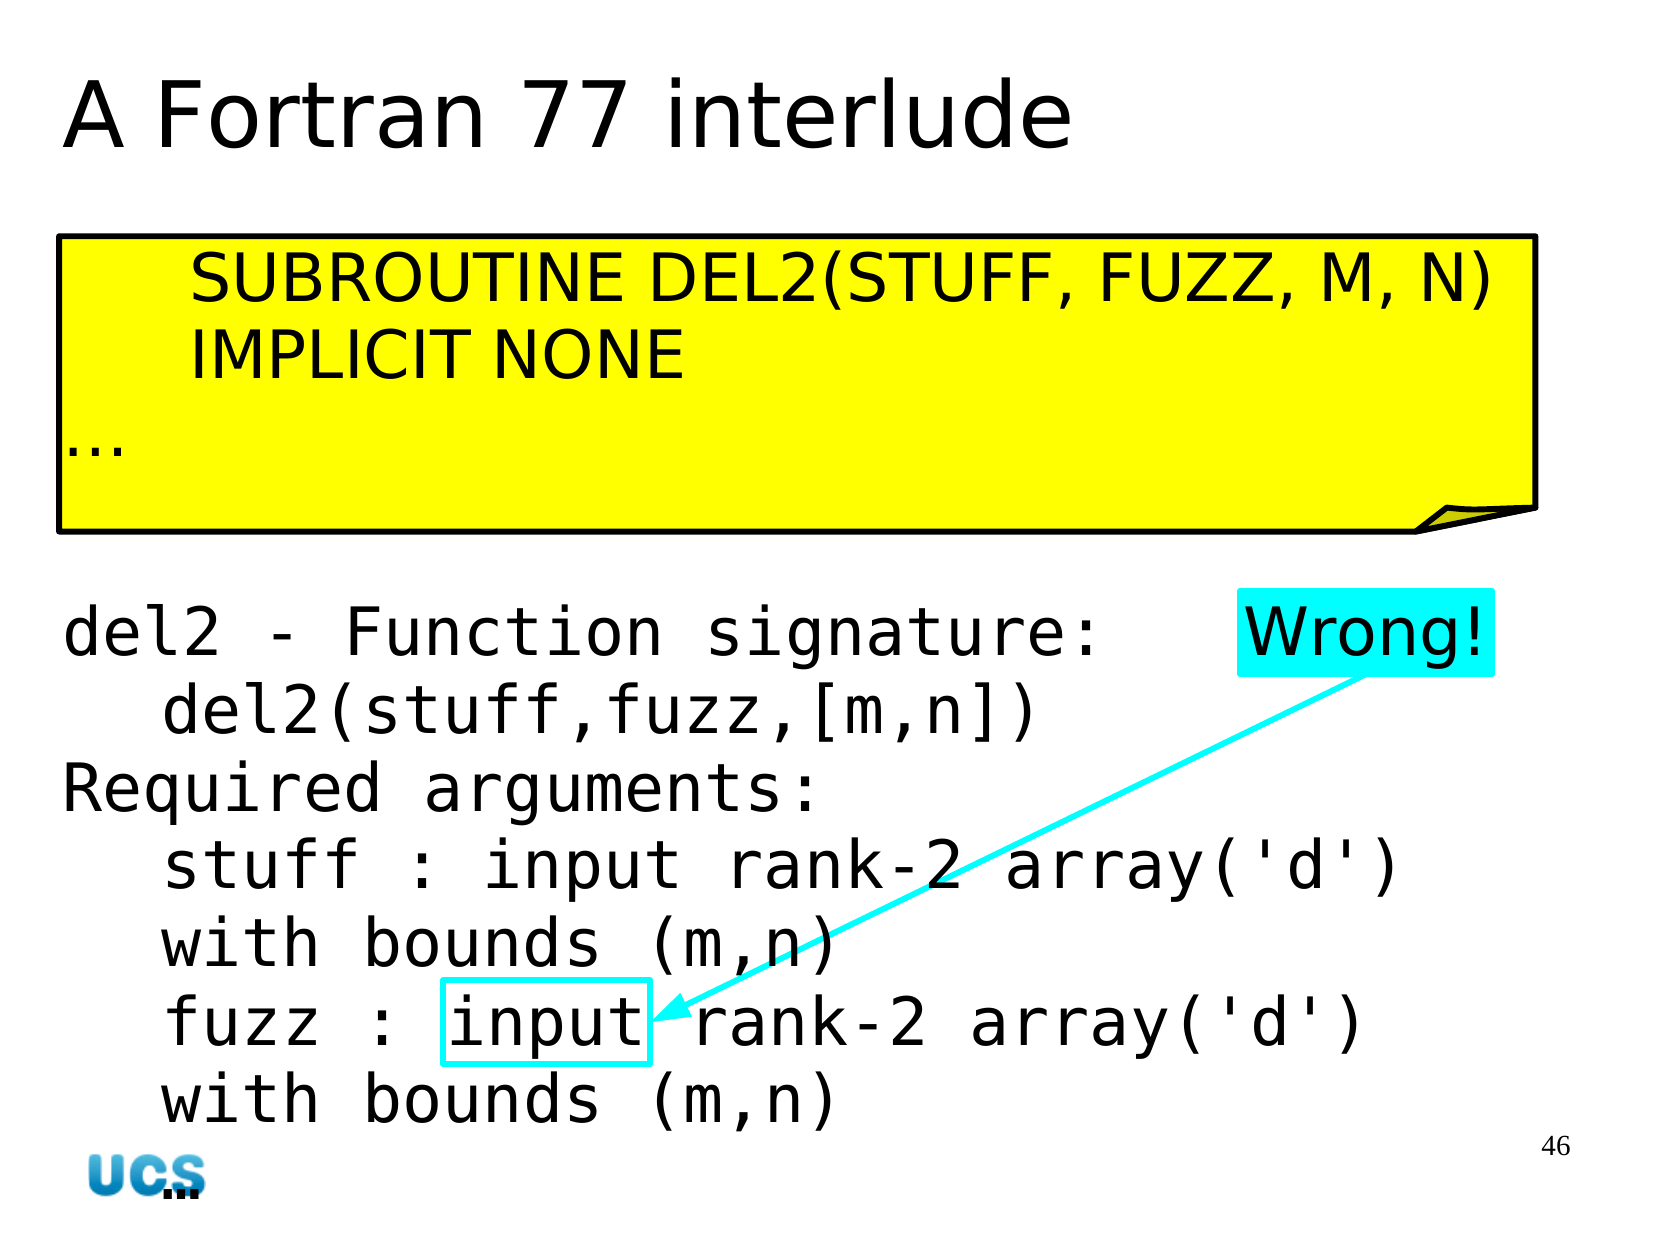

A Fortran 77 interlude
 SUBROUTINE DEL2(STUFF, FUZZ, M, N)
 IMPLICIT NONE
…
del2 - Function signature:
	del2(stuff,fuzz,[m,n])
Required arguments:
	stuff : input rank-2 array('d')
	with bounds (m,n)
Wrong!
	fuzz :
input
rank-2 array('d')
	with bounds (m,n)
	…
46